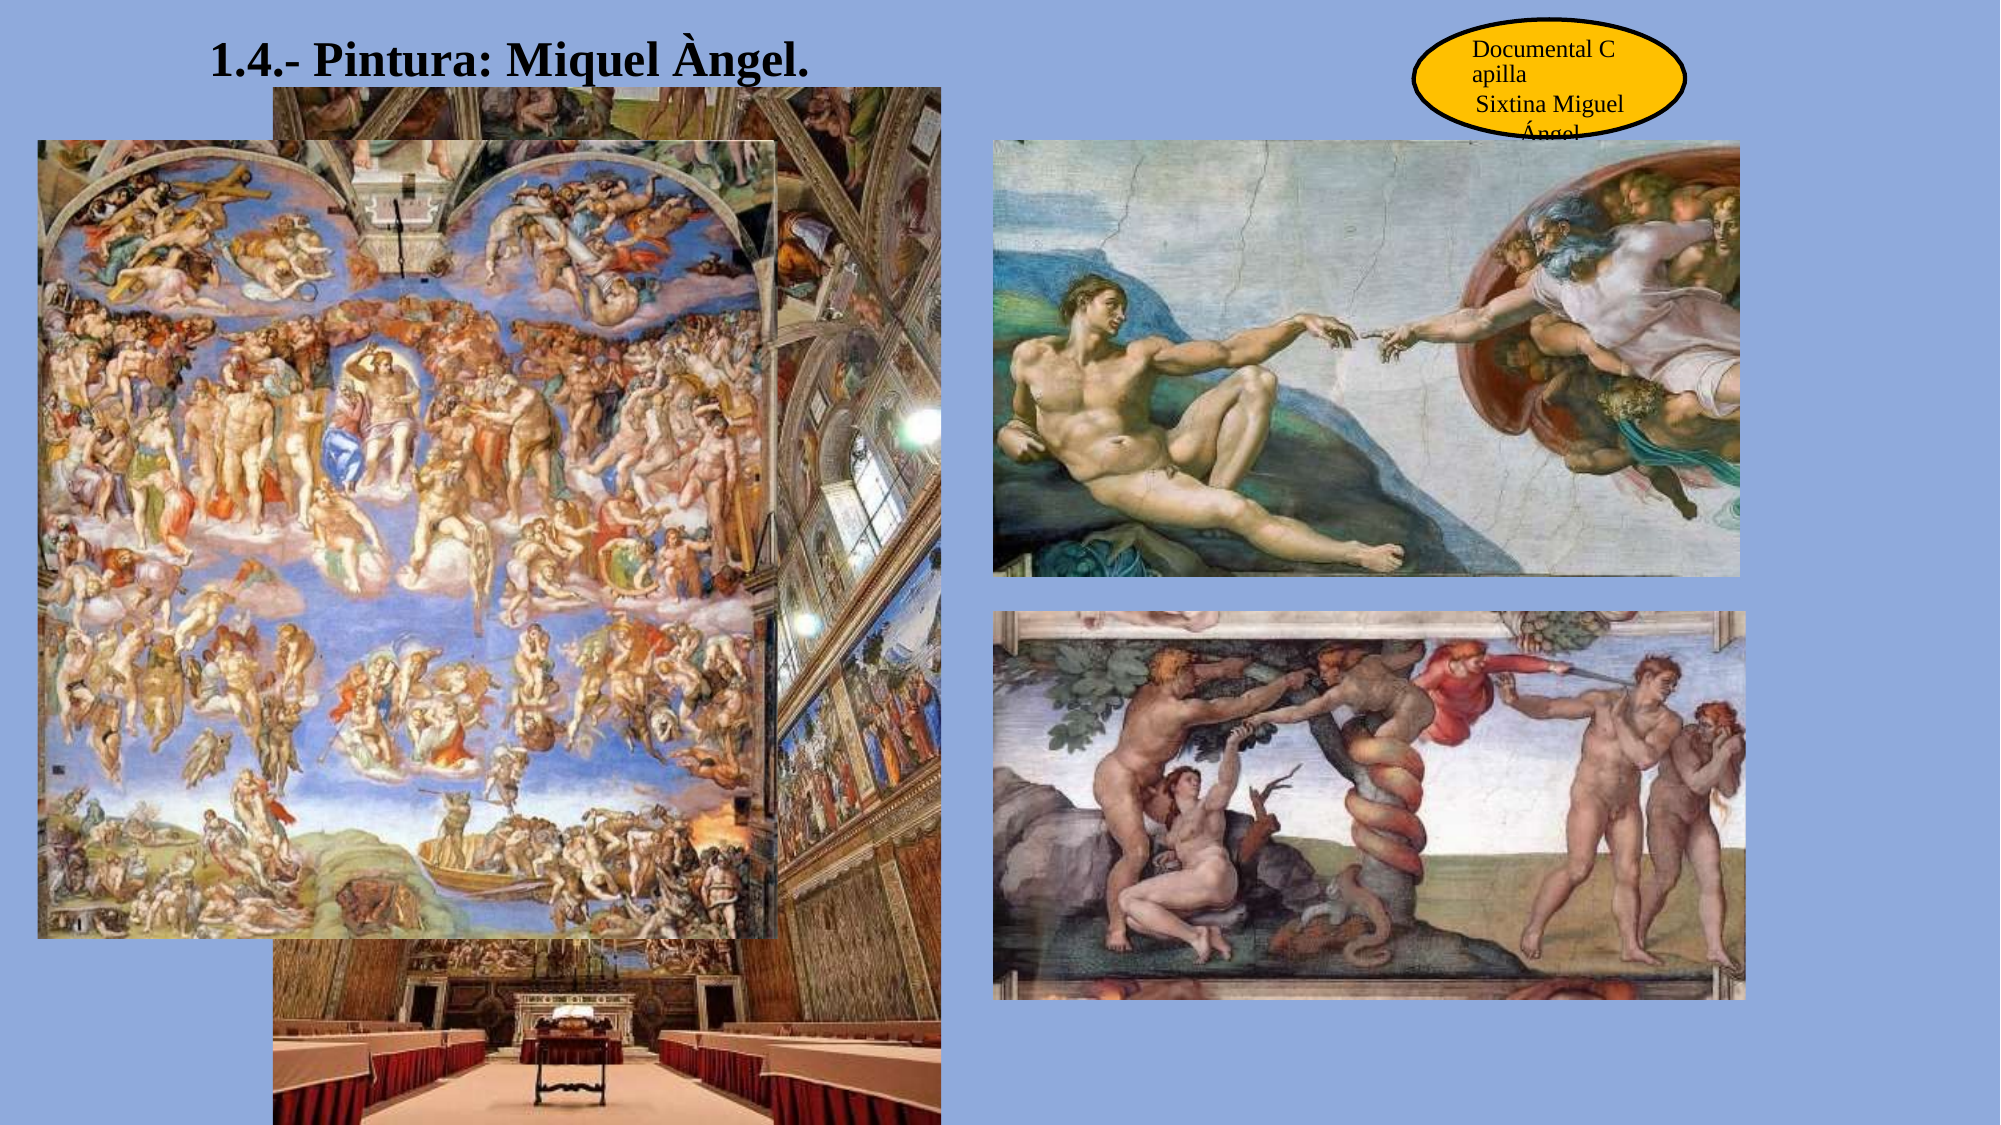

# 1.4.- Pintura: Miquel Àngel.
Documental CapillaSixtina MiguelÁngel